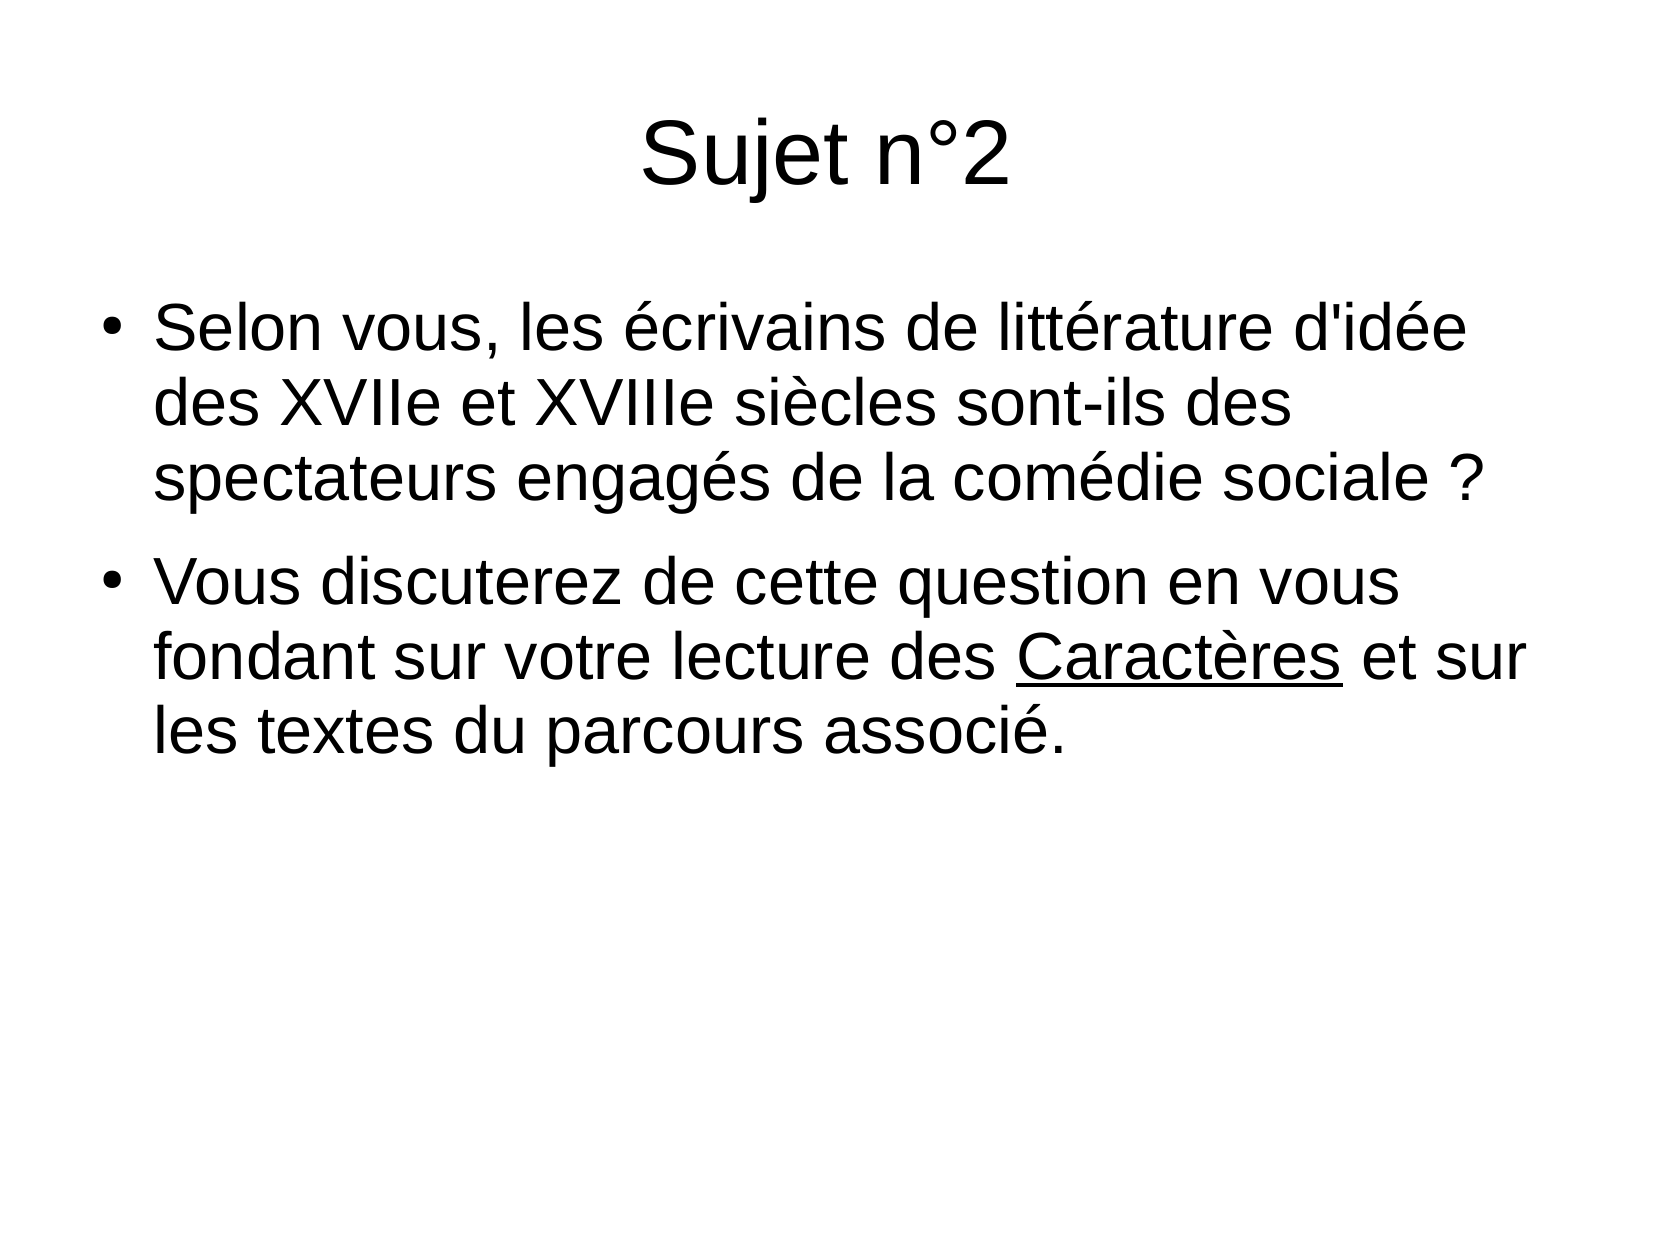

# Sujet n°2
Selon vous, les écrivains de littérature d'idée des XVIIe et XVIIIe siècles sont-ils des spectateurs engagés de la comédie sociale ?
Vous discuterez de cette question en vous fondant sur votre lecture des Caractères et sur les textes du parcours associé.